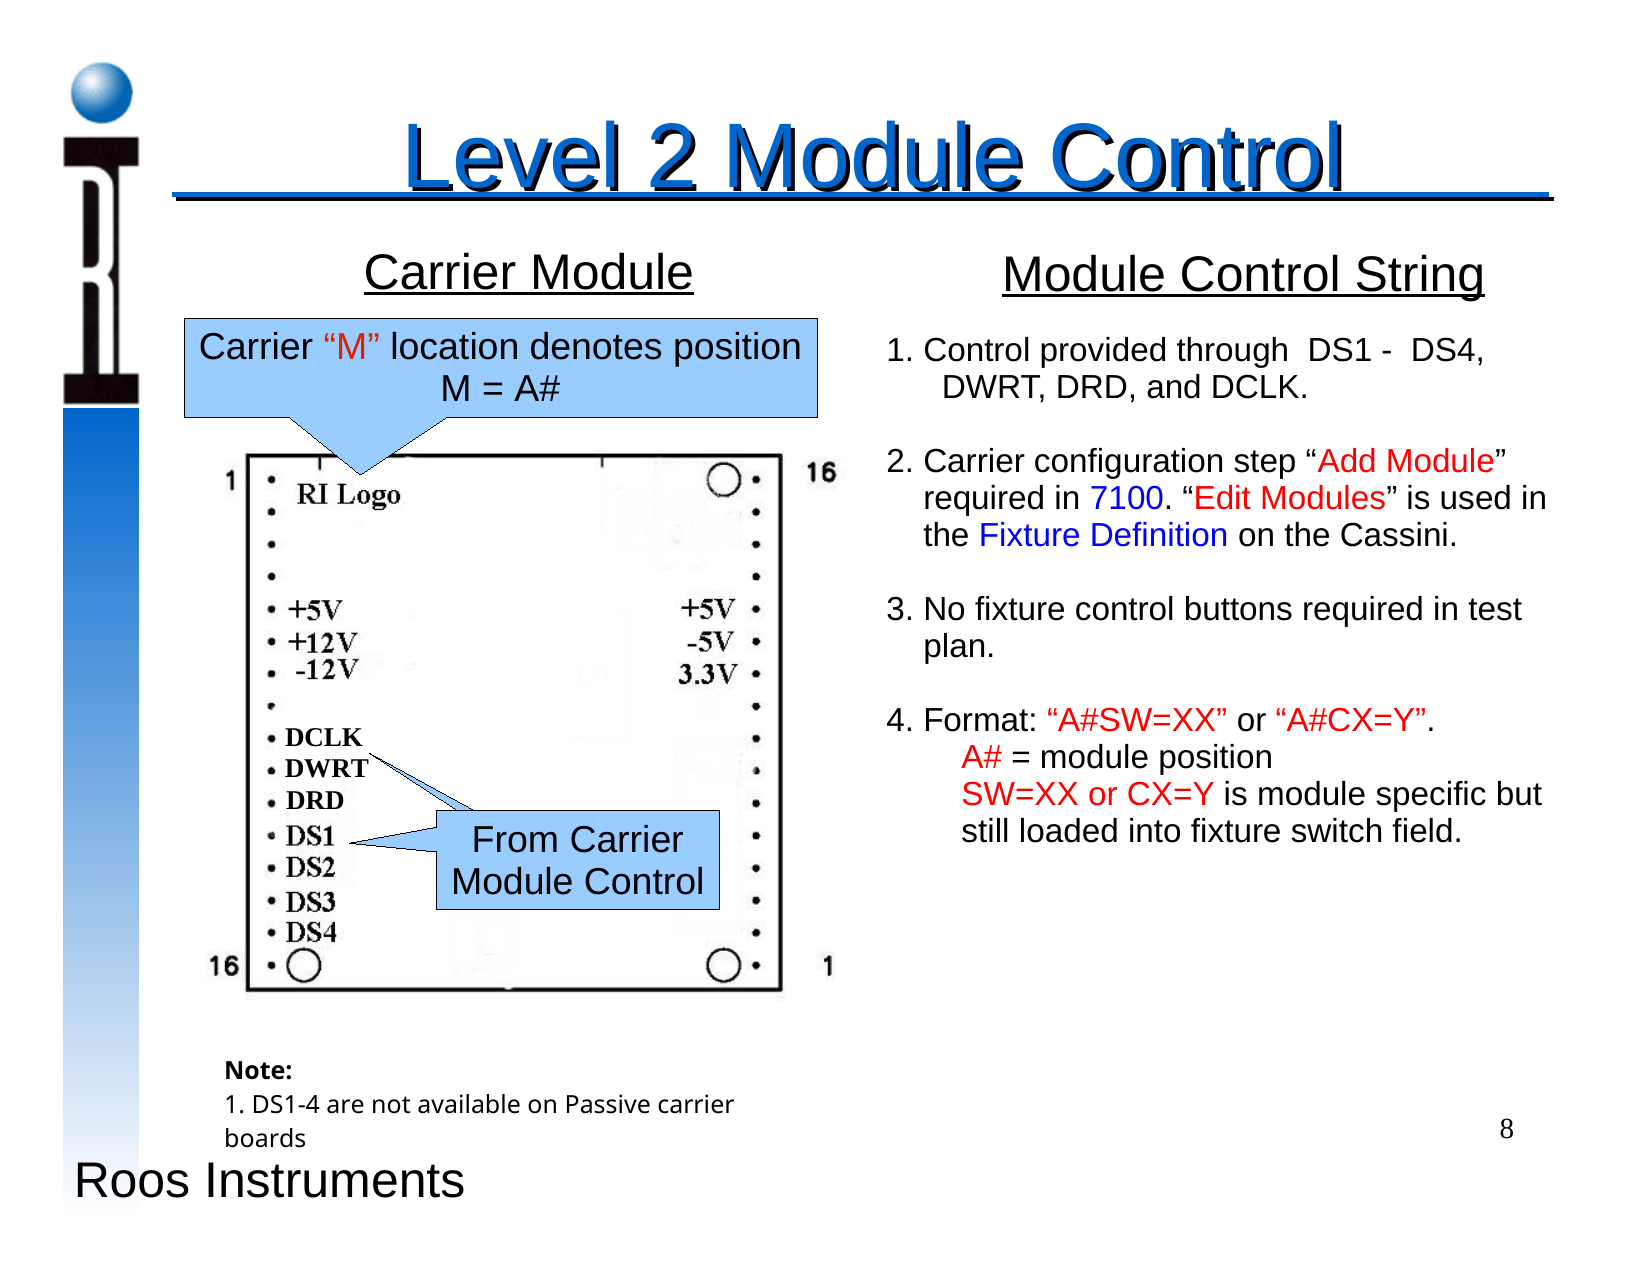

# Level 2 Module Control
 Carrier Module
 Module Control String
1. Control provided through DS1 - DS4,		 DWRT, DRD, and DCLK.
2. Carrier configuration step “Add Module” 	 required in 7100. “Edit Modules” is used in
 the Fixture Definition on the Cassini.
3. No fixture control buttons required in test 	 plan.
4. Format: “A#SW=XX” or “A#CX=Y”.			A# = module position					SW=XX or CX=Y is module specific but		still loaded into fixture switch field.
Carrier “M” location denotes position
 M = A#
DCLK
DWRT
DRD
From Carrier
Module Control
Note:
1. DS1-4 are not available on Passive carrier boards
8